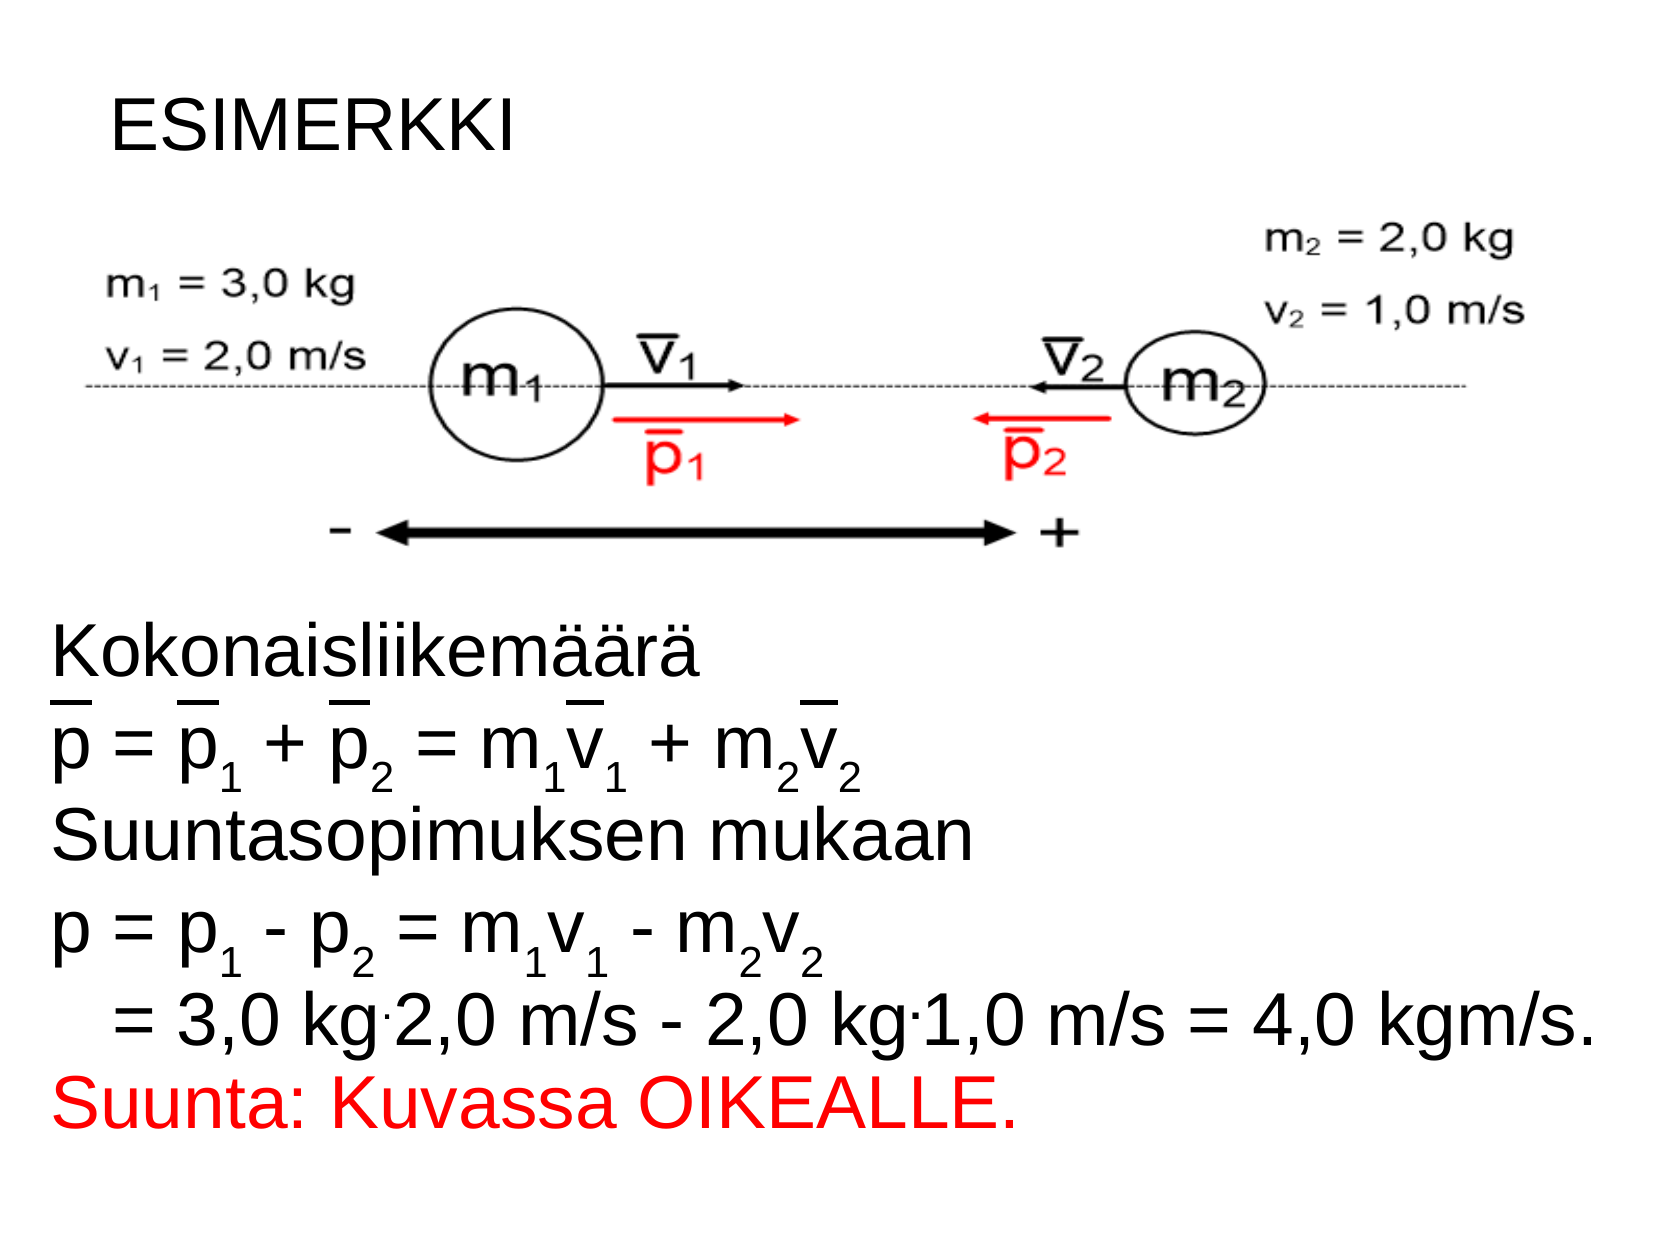

ESIMERKKI
Kokonaisliikemäärä
p = p1 + p2 = m1v1 + m2v2
Suuntasopimuksen mukaan
p = p1 - p2 = m1v1 - m2v2
 = 3,0 kg.2,0 m/s - 2,0 kg.1,0 m/s = 4,0 kgm/s.
Suunta: Kuvassa OIKEALLE.